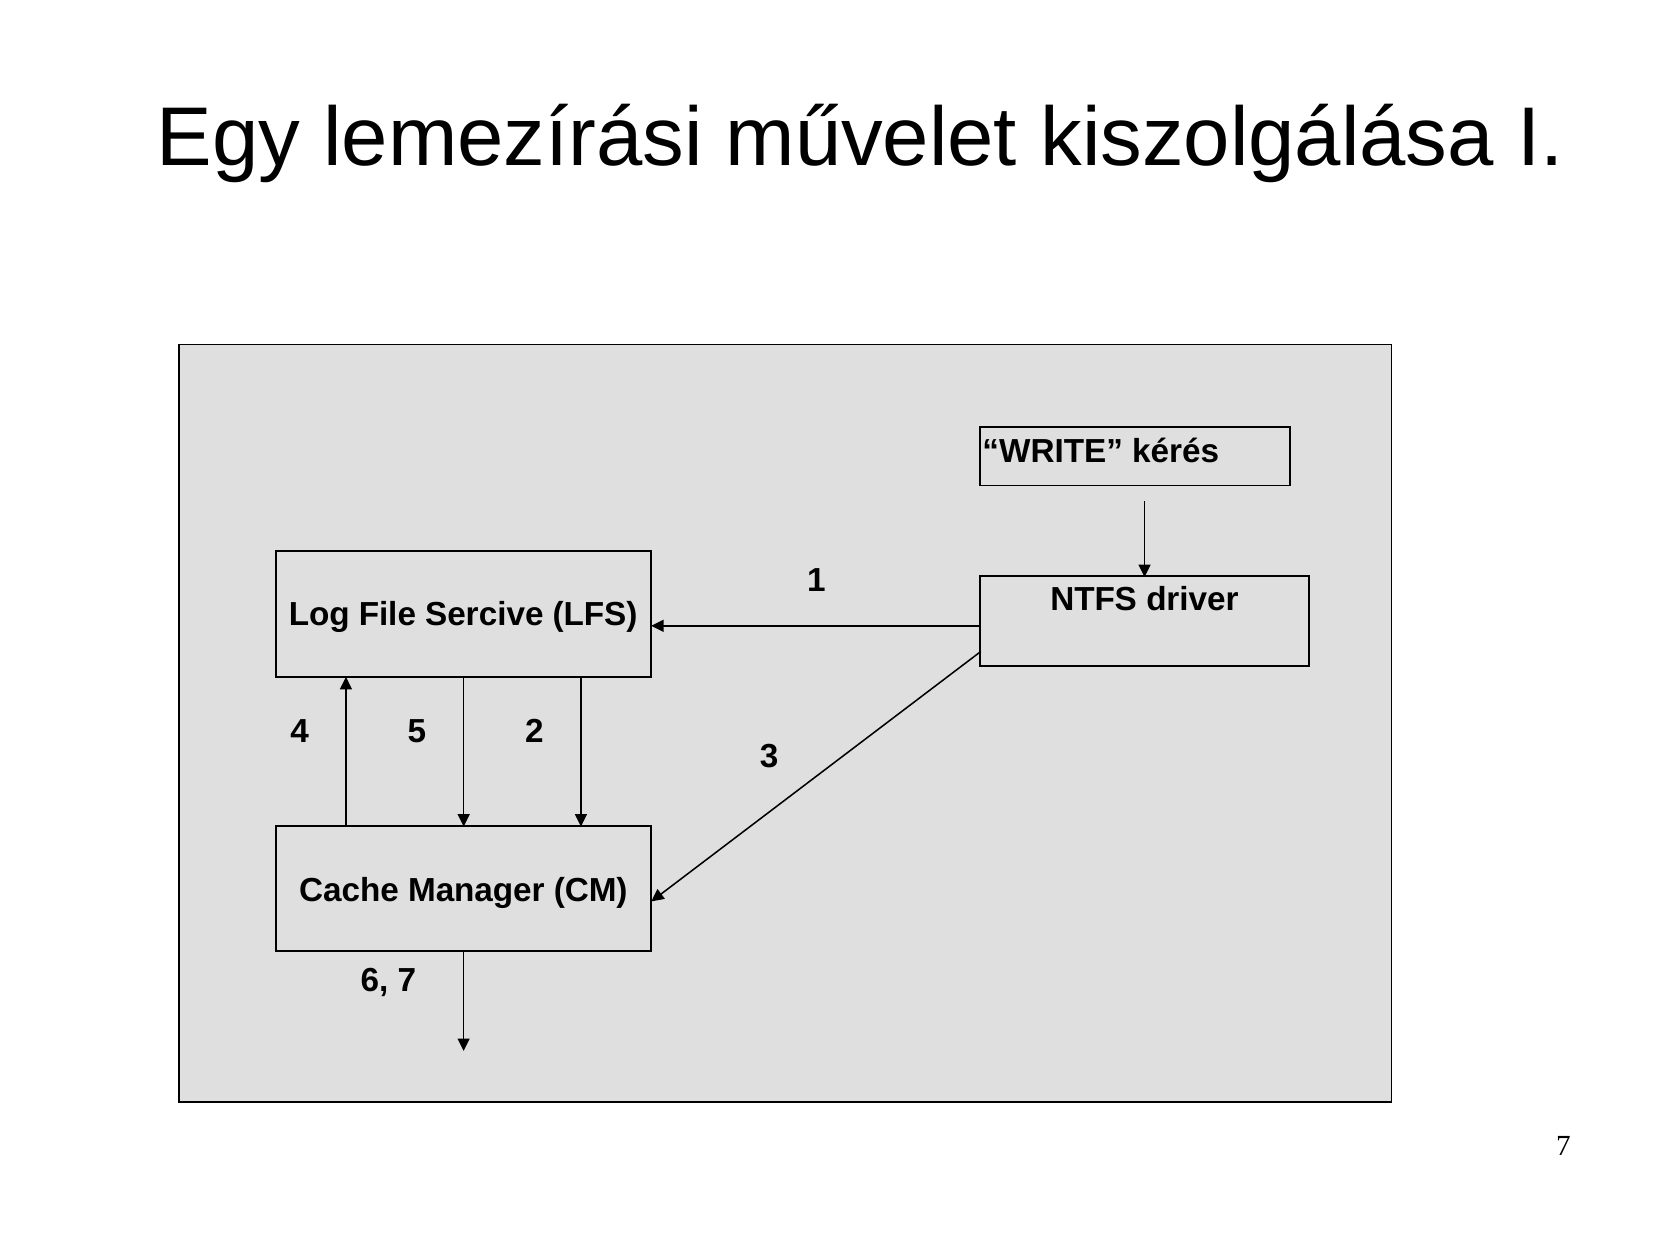

# Egy lemezírási művelet kiszolgálása I.
“WRITE” kérés
Log File Sercive (LFS)
1
NTFS driver
4
5
2
3
Cache Manager (CM)
6, 7
7